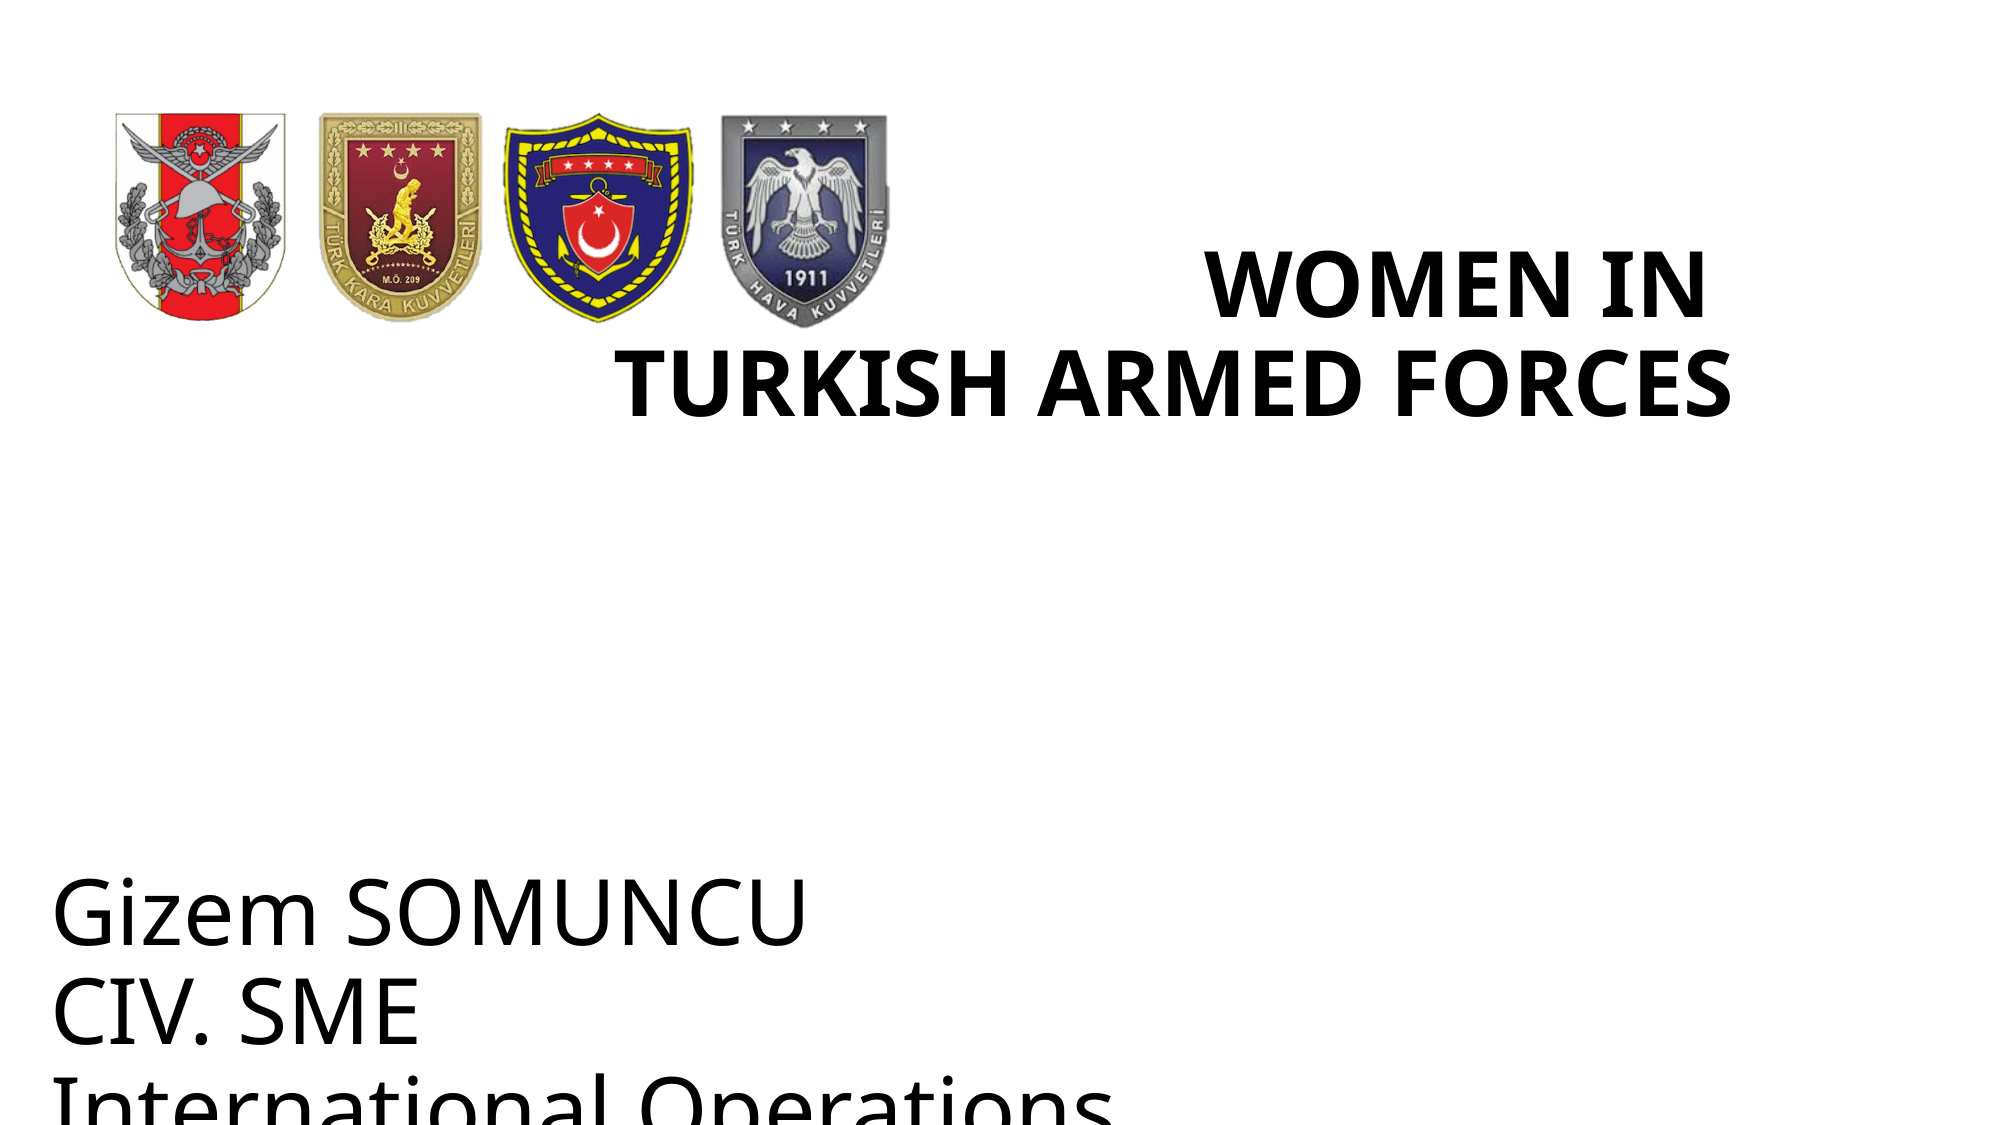

# WOMEN IN TURKISH ARMED FORCES
Gizem SOMUNCU
CIV. SME
International Operations Specialist